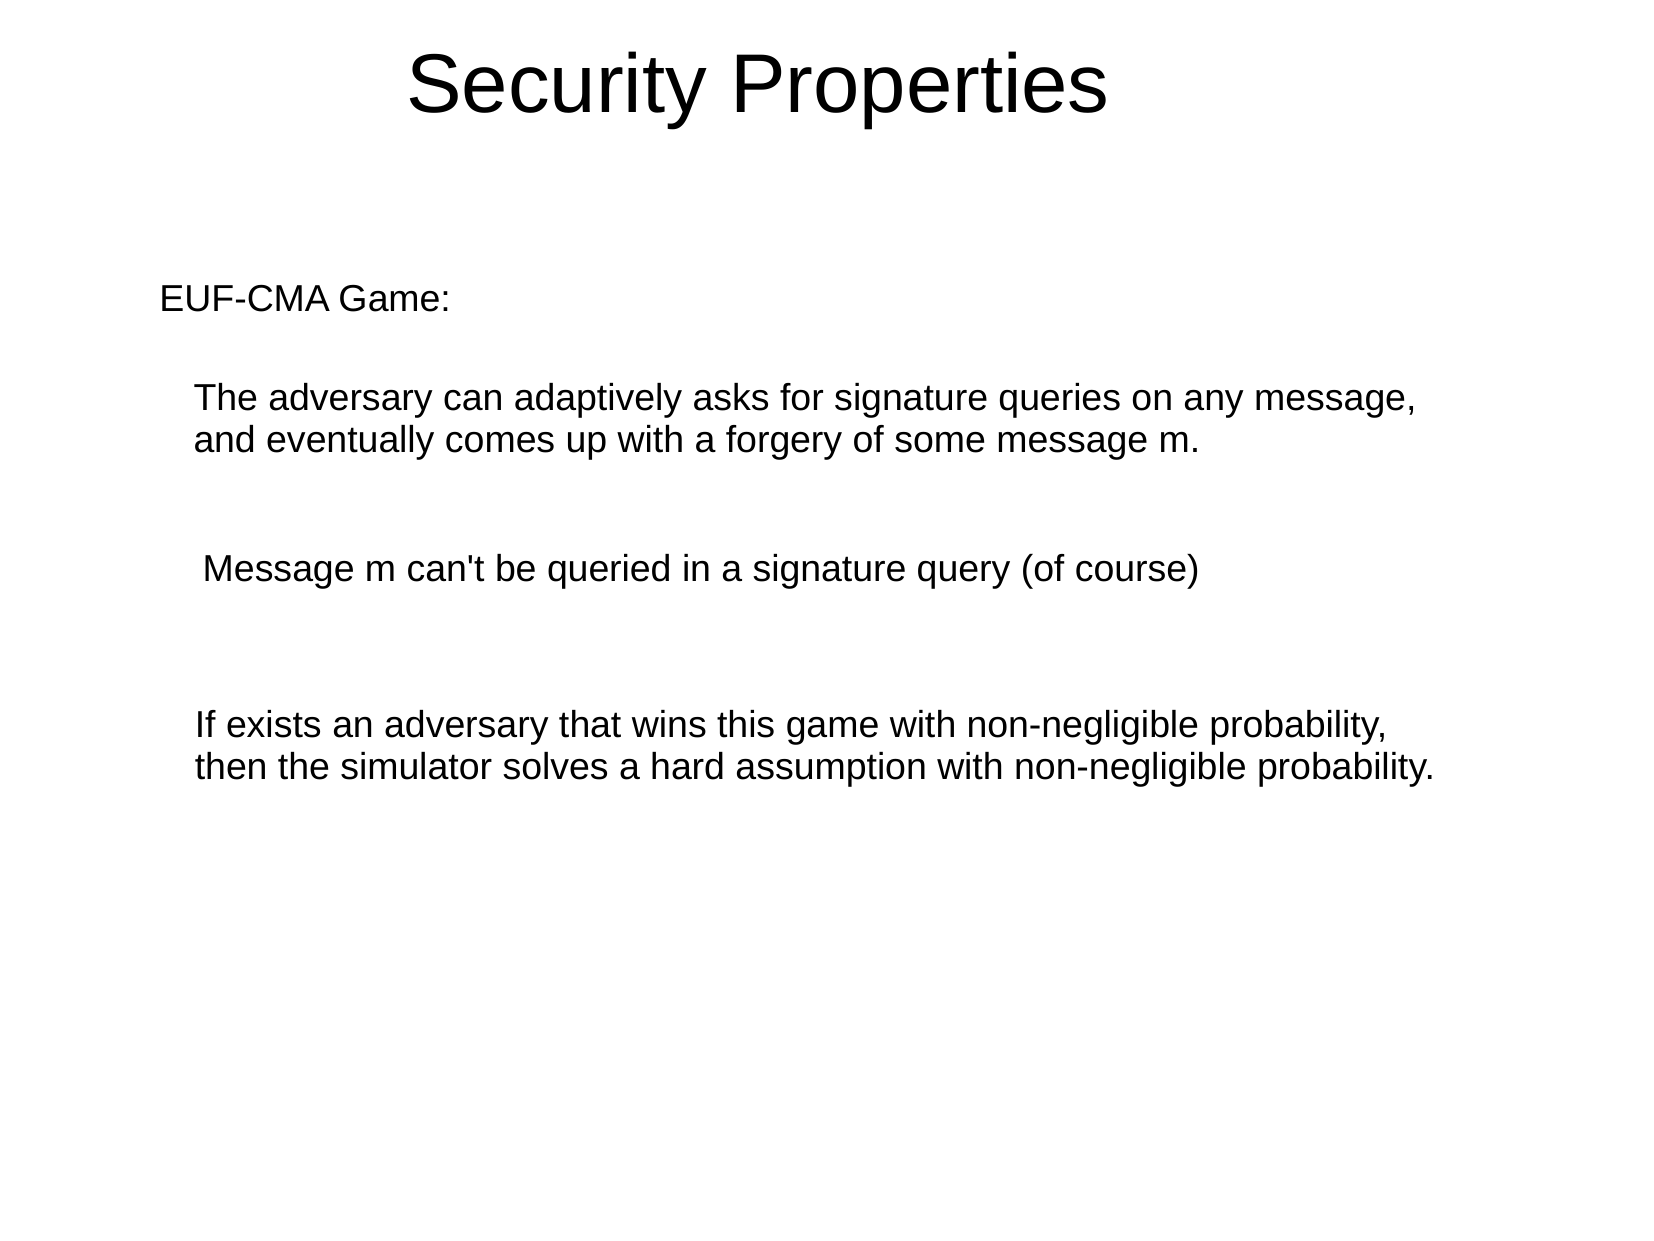

Security Properties
EUF-CMA Game:
The adversary can adaptively asks for signature queries on any message,
and eventually comes up with a forgery of some message m.
Message m can't be queried in a signature query (of course)
If exists an adversary that wins this game with non-negligible probability,
then the simulator solves a hard assumption with non-negligible probability.